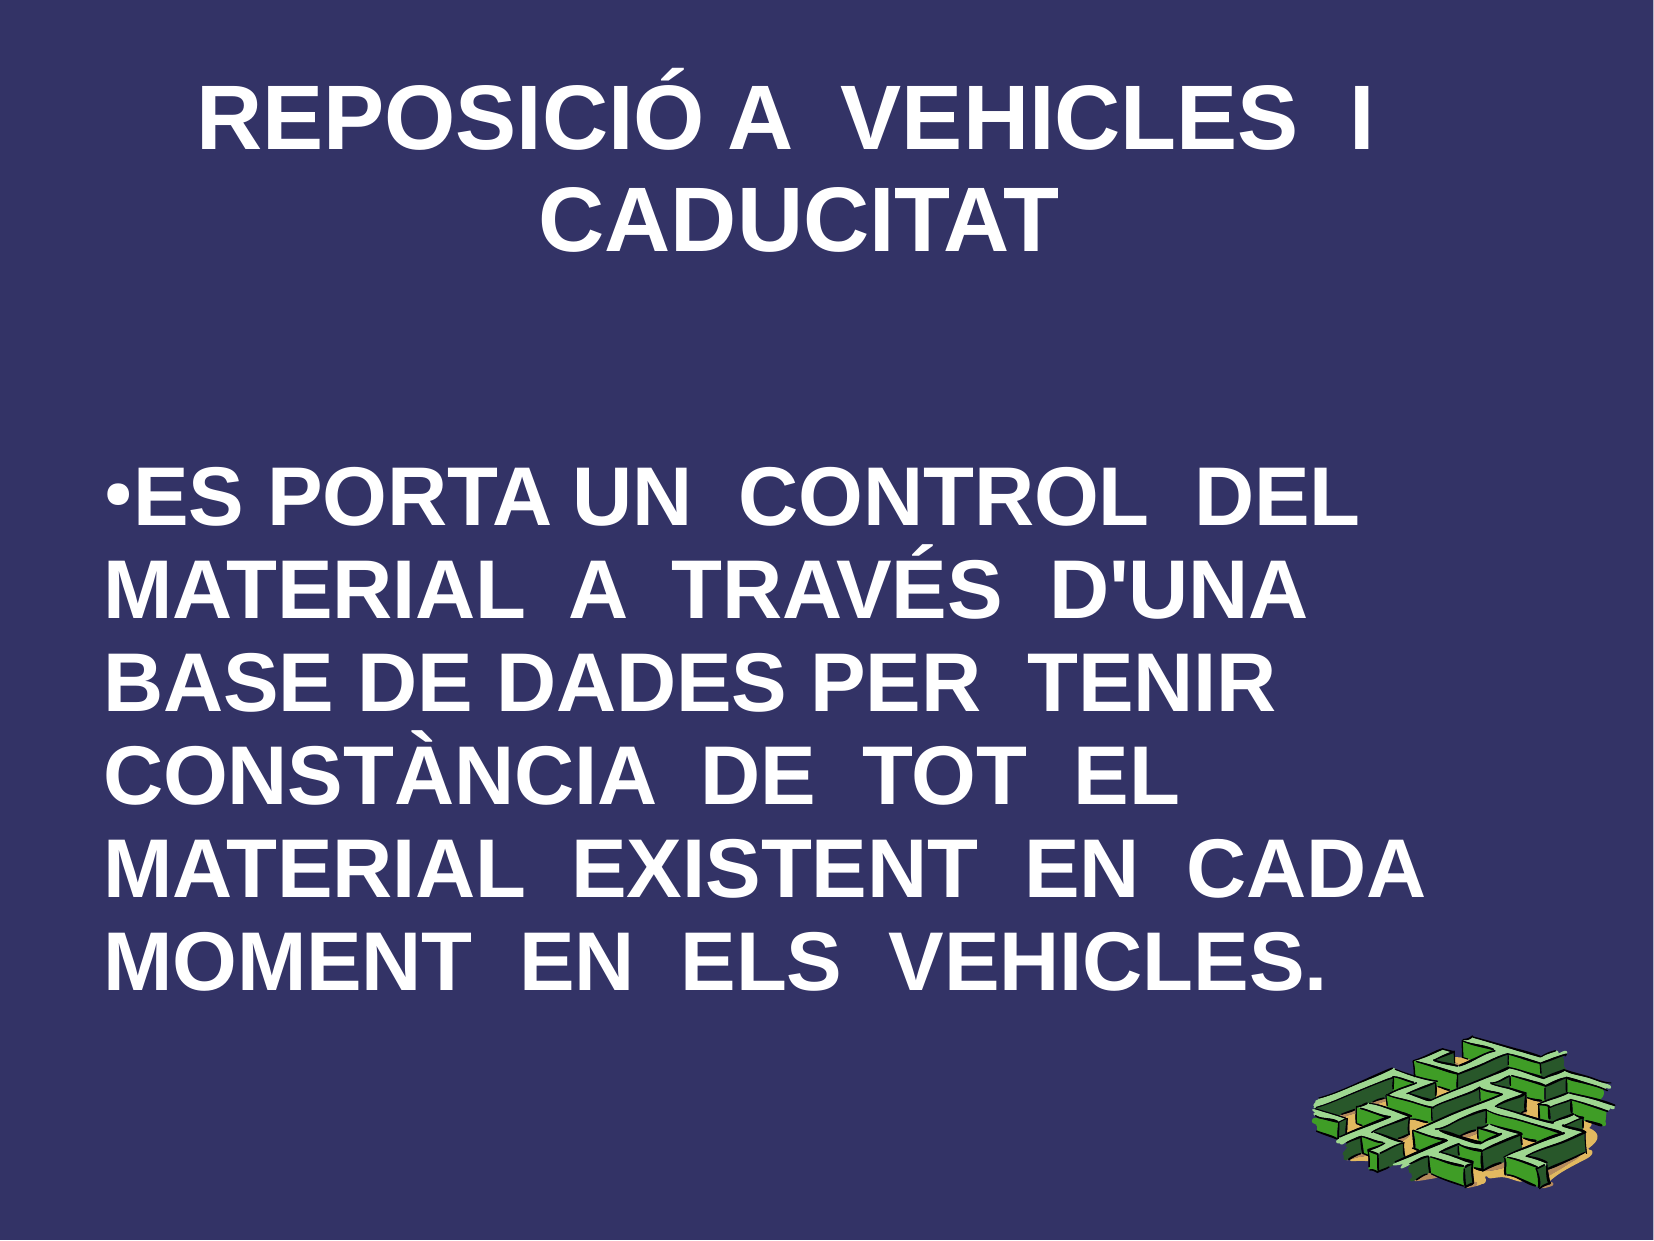

REPOSICIÓ A VEHICLES I CADUCITAT
ES PORTA UN CONTROL DEL MATERIAL A TRAVÉS D'UNA BASE DE DADES PER TENIR CONSTÀNCIA DE TOT EL MATERIAL EXISTENT EN CADA MOMENT EN ELS VEHICLES.